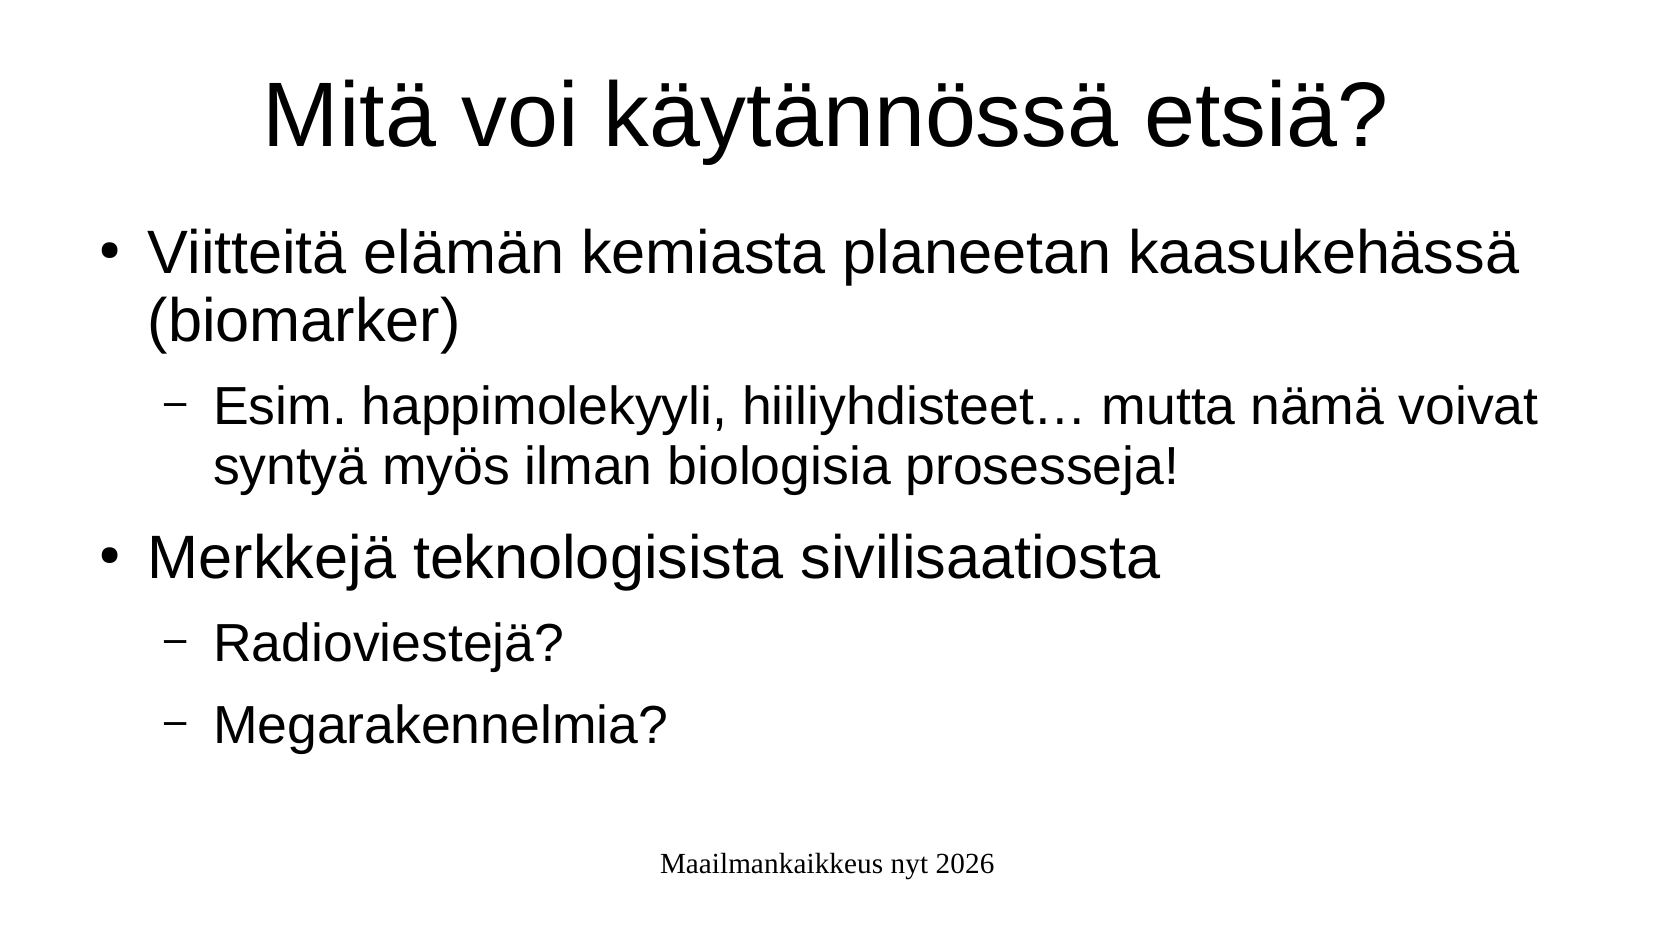

# Mitä voi käytännössä etsiä?
Viitteitä elämän kemiasta planeetan kaasukehässä (biomarker)
Esim. happimolekyyli, hiiliyhdisteet… mutta nämä voivat syntyä myös ilman biologisia prosesseja!
Merkkejä teknologisista sivilisaatiosta
Radioviestejä?
Megarakennelmia?